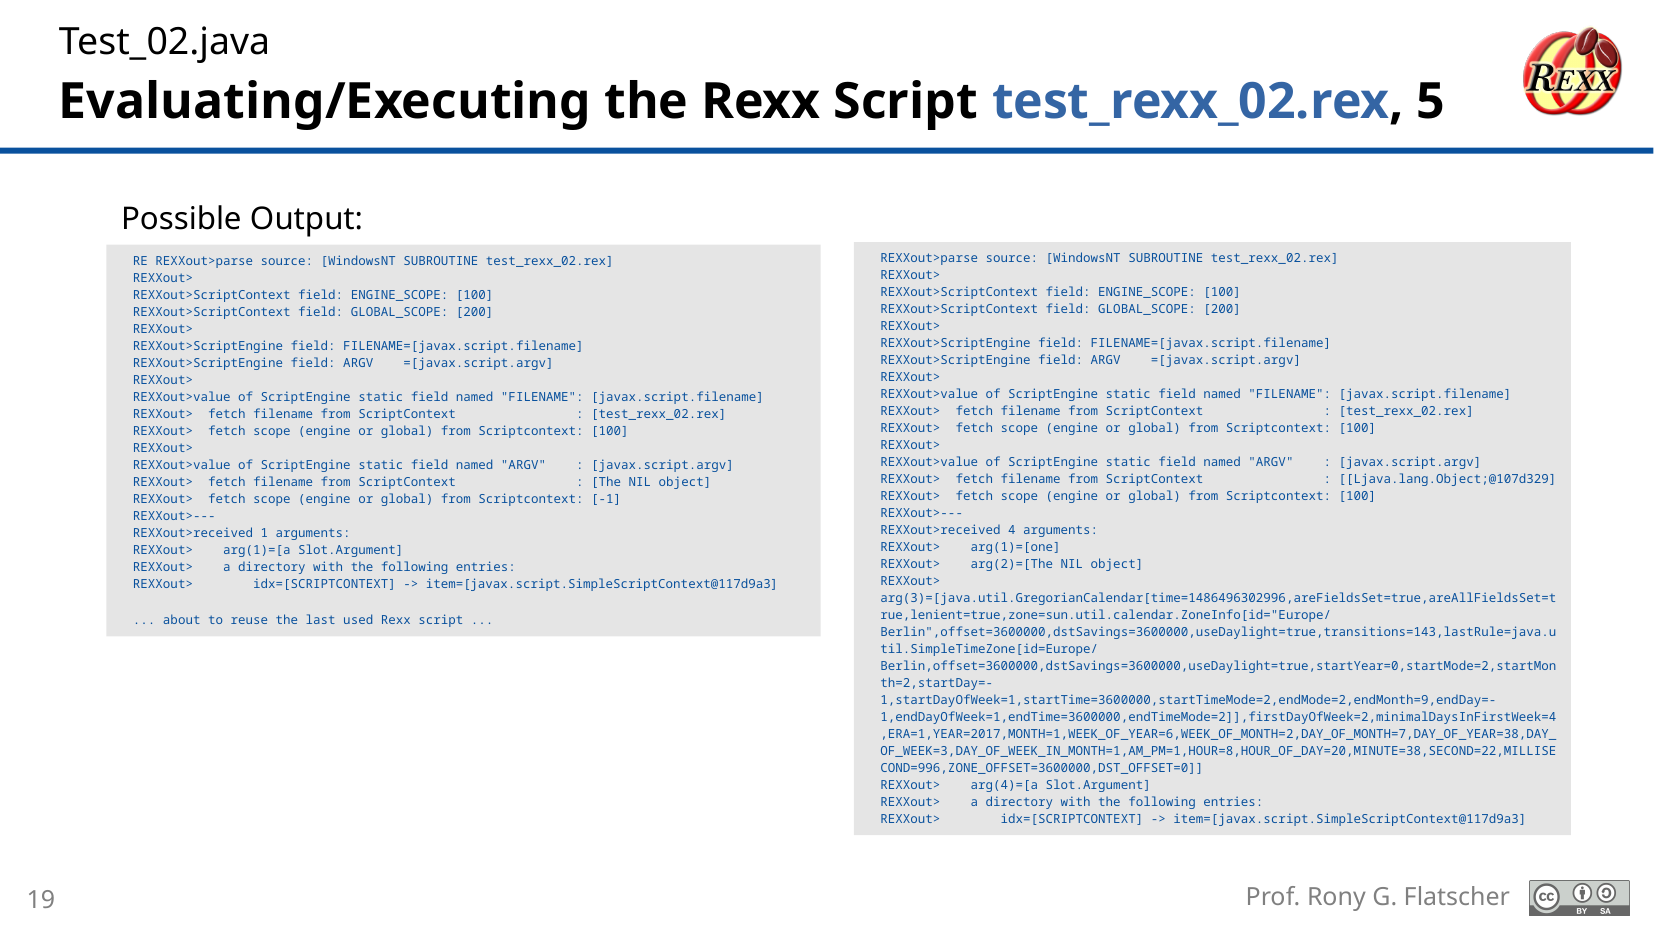

# Test_02.java Evaluating/Executing the Rexx Script test_rexx_02.rex, 5
Possible Output:
REXXout>parse source: [WindowsNT SUBROUTINE test_rexx_02.rex]
REXXout>
REXXout>ScriptContext field: ENGINE_SCOPE: [100]
REXXout>ScriptContext field: GLOBAL_SCOPE: [200]
REXXout>
REXXout>ScriptEngine field: FILENAME=[javax.script.filename]
REXXout>ScriptEngine field: ARGV =[javax.script.argv]
REXXout>
REXXout>value of ScriptEngine static field named "FILENAME": [javax.script.filename]
REXXout> fetch filename from ScriptContext : [test_rexx_02.rex]
REXXout> fetch scope (engine or global) from Scriptcontext: [100]
REXXout>
REXXout>value of ScriptEngine static field named "ARGV" : [javax.script.argv]
REXXout> fetch filename from ScriptContext : [[Ljava.lang.Object;@107d329]
REXXout> fetch scope (engine or global) from Scriptcontext: [100]
REXXout>---
REXXout>received 4 arguments:
REXXout> arg(1)=[one]
REXXout> arg(2)=[The NIL object]
REXXout> arg(3)=[java.util.GregorianCalendar[time=1486496302996,areFieldsSet=true,areAllFieldsSet=true,lenient=true,zone=sun.util.calendar.ZoneInfo[id="Europe/Berlin",offset=3600000,dstSavings=3600000,useDaylight=true,transitions=143,lastRule=java.util.SimpleTimeZone[id=Europe/Berlin,offset=3600000,dstSavings=3600000,useDaylight=true,startYear=0,startMode=2,startMonth=2,startDay=-1,startDayOfWeek=1,startTime=3600000,startTimeMode=2,endMode=2,endMonth=9,endDay=-1,endDayOfWeek=1,endTime=3600000,endTimeMode=2]],firstDayOfWeek=2,minimalDaysInFirstWeek=4,ERA=1,YEAR=2017,MONTH=1,WEEK_OF_YEAR=6,WEEK_OF_MONTH=2,DAY_OF_MONTH=7,DAY_OF_YEAR=38,DAY_OF_WEEK=3,DAY_OF_WEEK_IN_MONTH=1,AM_PM=1,HOUR=8,HOUR_OF_DAY=20,MINUTE=38,SECOND=22,MILLISECOND=996,ZONE_OFFSET=3600000,DST_OFFSET=0]]
REXXout> arg(4)=[a Slot.Argument]
REXXout> a directory with the following entries:
REXXout> idx=[SCRIPTCONTEXT] -> item=[javax.script.SimpleScriptContext@117d9a3]
RE REXXout>parse source: [WindowsNT SUBROUTINE test_rexx_02.rex]
REXXout>
REXXout>ScriptContext field: ENGINE_SCOPE: [100]
REXXout>ScriptContext field: GLOBAL_SCOPE: [200]
REXXout>
REXXout>ScriptEngine field: FILENAME=[javax.script.filename]
REXXout>ScriptEngine field: ARGV =[javax.script.argv]
REXXout>
REXXout>value of ScriptEngine static field named "FILENAME": [javax.script.filename]
REXXout> fetch filename from ScriptContext : [test_rexx_02.rex]
REXXout> fetch scope (engine or global) from Scriptcontext: [100]
REXXout>
REXXout>value of ScriptEngine static field named "ARGV" : [javax.script.argv]
REXXout> fetch filename from ScriptContext : [The NIL object]
REXXout> fetch scope (engine or global) from Scriptcontext: [-1]
REXXout>---
REXXout>received 1 arguments:
REXXout> arg(1)=[a Slot.Argument]
REXXout> a directory with the following entries:
REXXout> idx=[SCRIPTCONTEXT] -> item=[javax.script.SimpleScriptContext@117d9a3]
... about to reuse the last used Rexx script ...